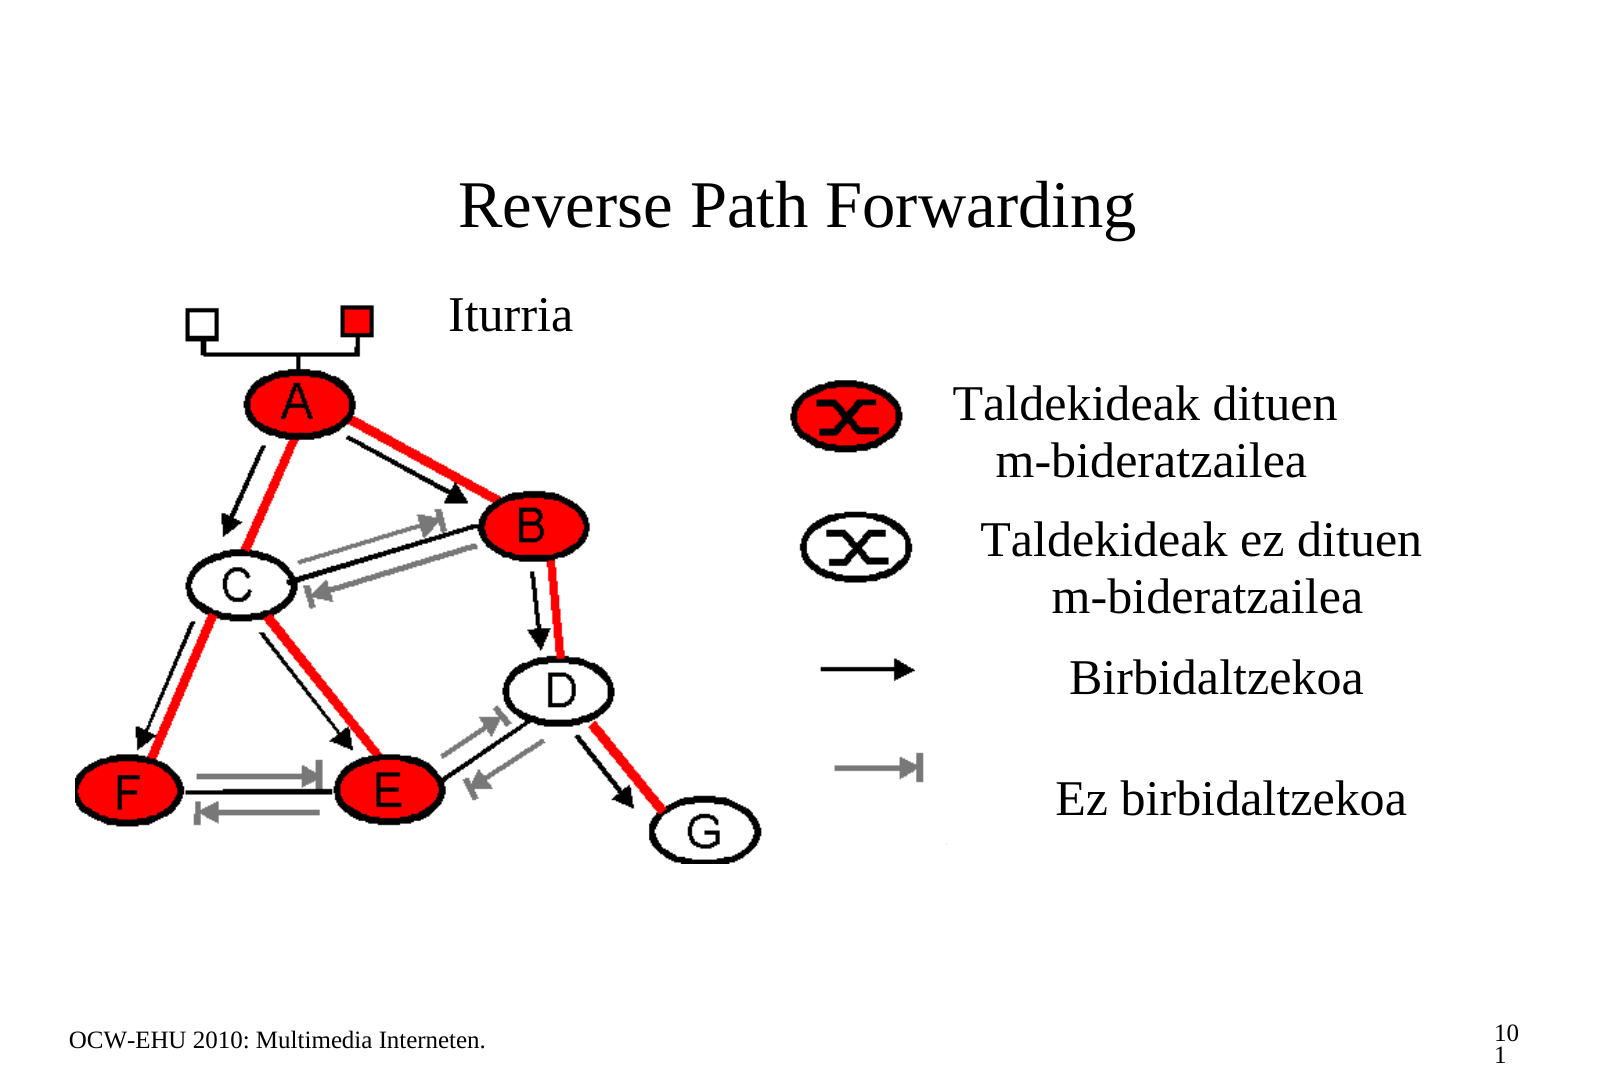

# Reverse Path Forwarding
Iturria
Taldekideak dituen
m-bideratzailea
Taldekideak ez dituen
m-bideratzailea
Birbidaltzekoa
Ez birbidaltzekoa
101